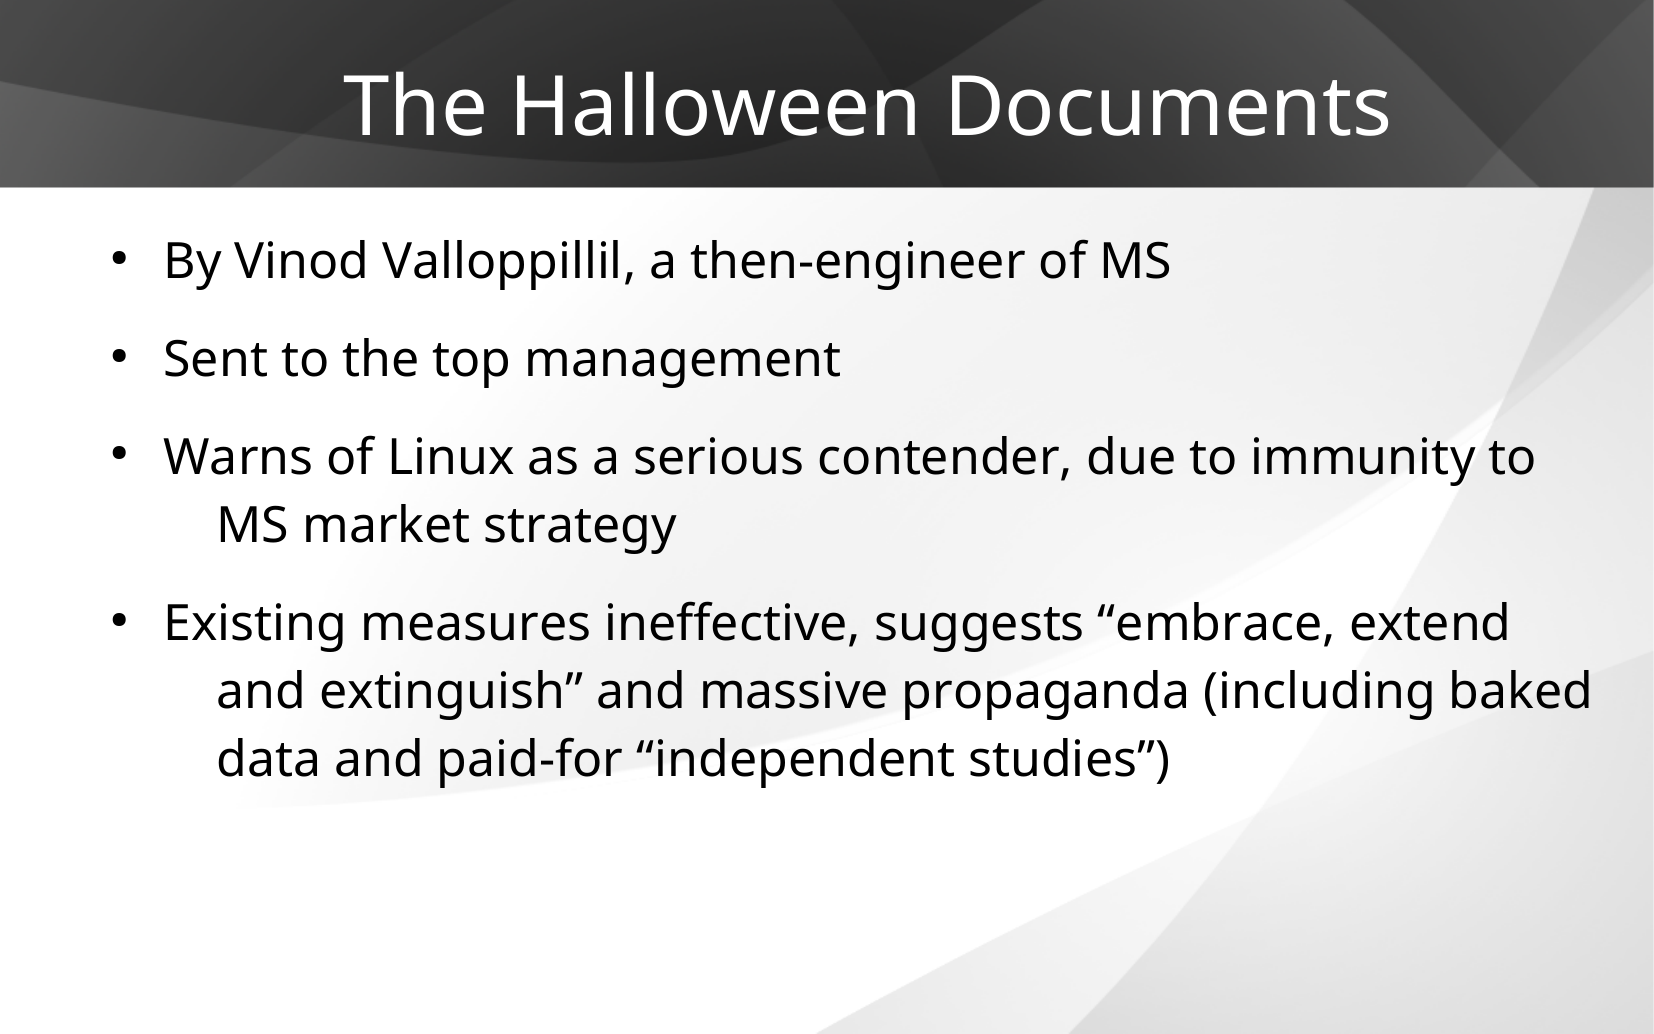

# The Halloween Documents
By Vinod Valloppillil, a then-engineer of MS
Sent to the top management
Warns of Linux as a serious contender, due to immunity to MS market strategy
Existing measures ineffective, suggests “embrace, extend and extinguish” and massive propaganda (including baked data and paid-for “independent studies”)